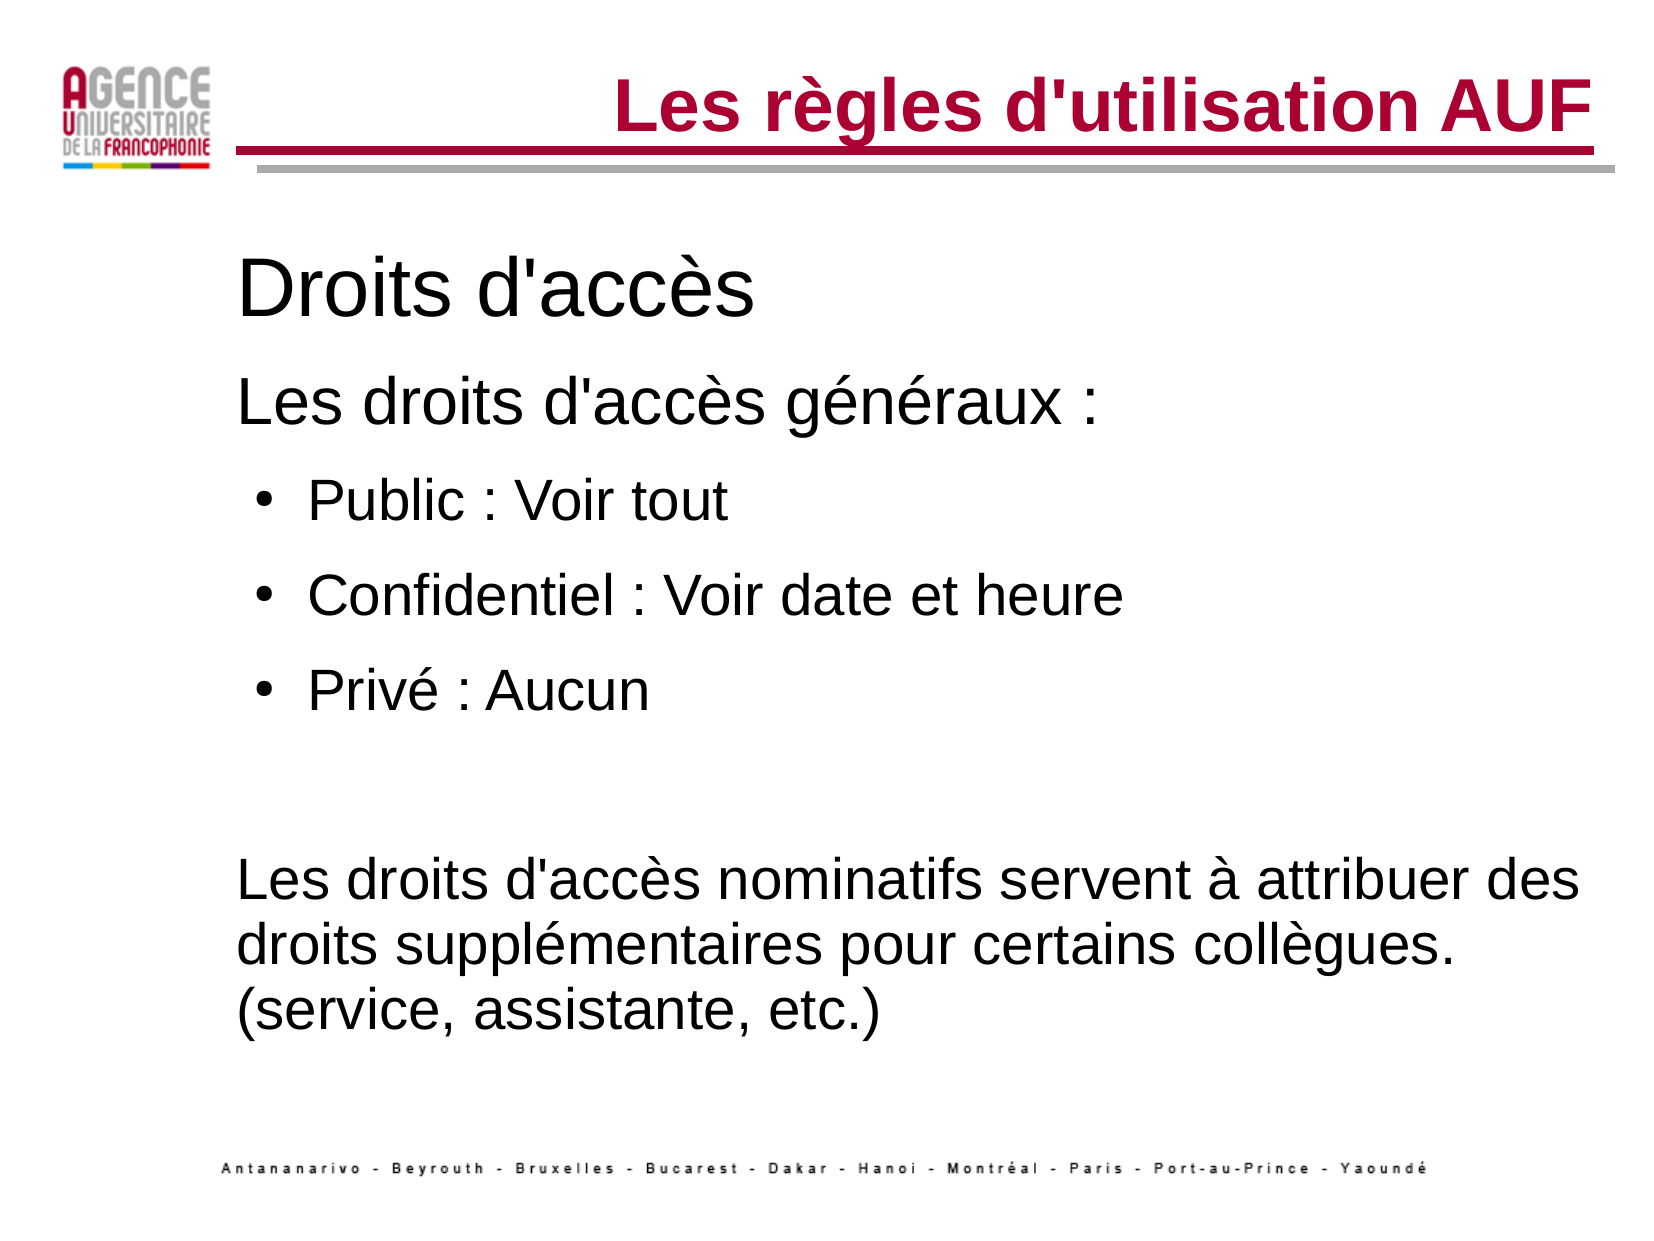

# Les règles d'utilisation AUF
Droits d'accès
Les droits d'accès généraux :
Public : Voir tout
Confidentiel : Voir date et heure
Privé : Aucun
Les droits d'accès nominatifs servent à attribuer des droits supplémentaires pour certains collègues. (service, assistante, etc.)